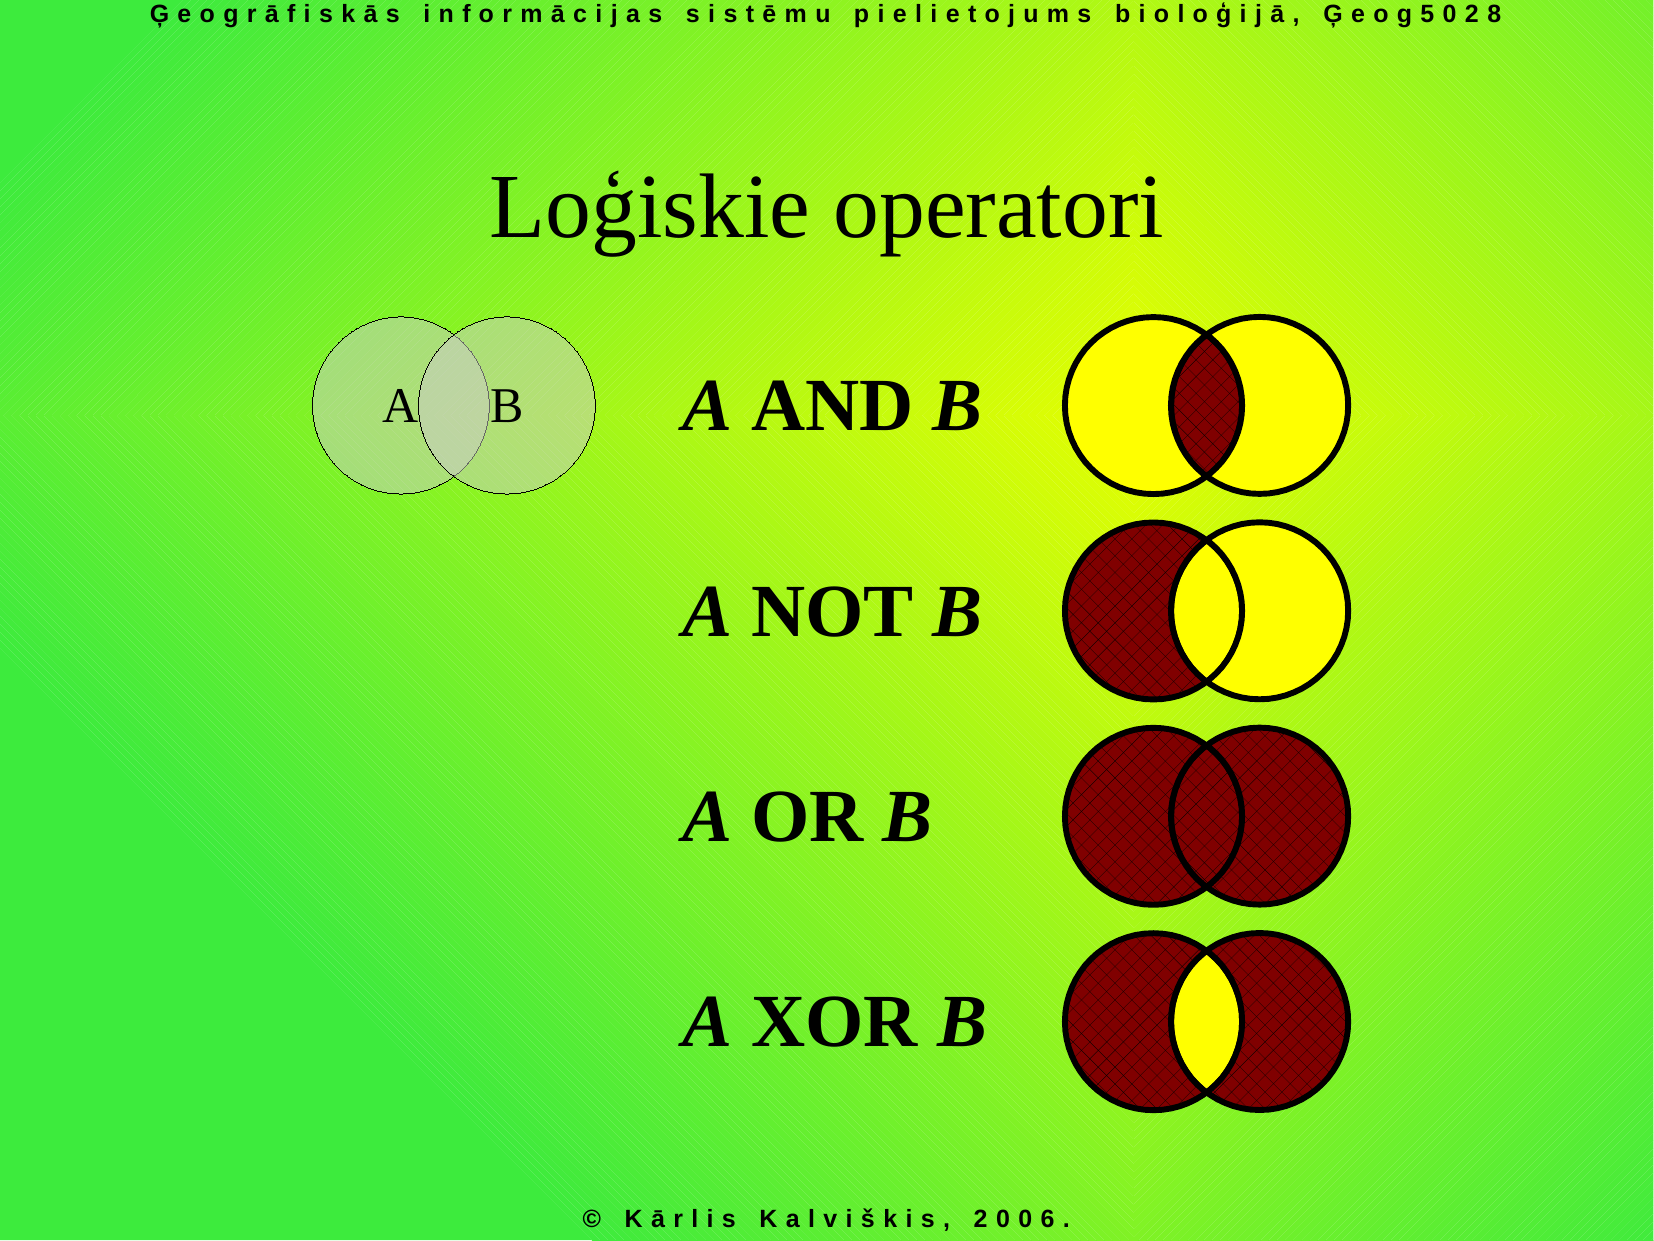

# Loģiskie operatori
A
B
A AND B
A NOT B
A OR B
A XOR B